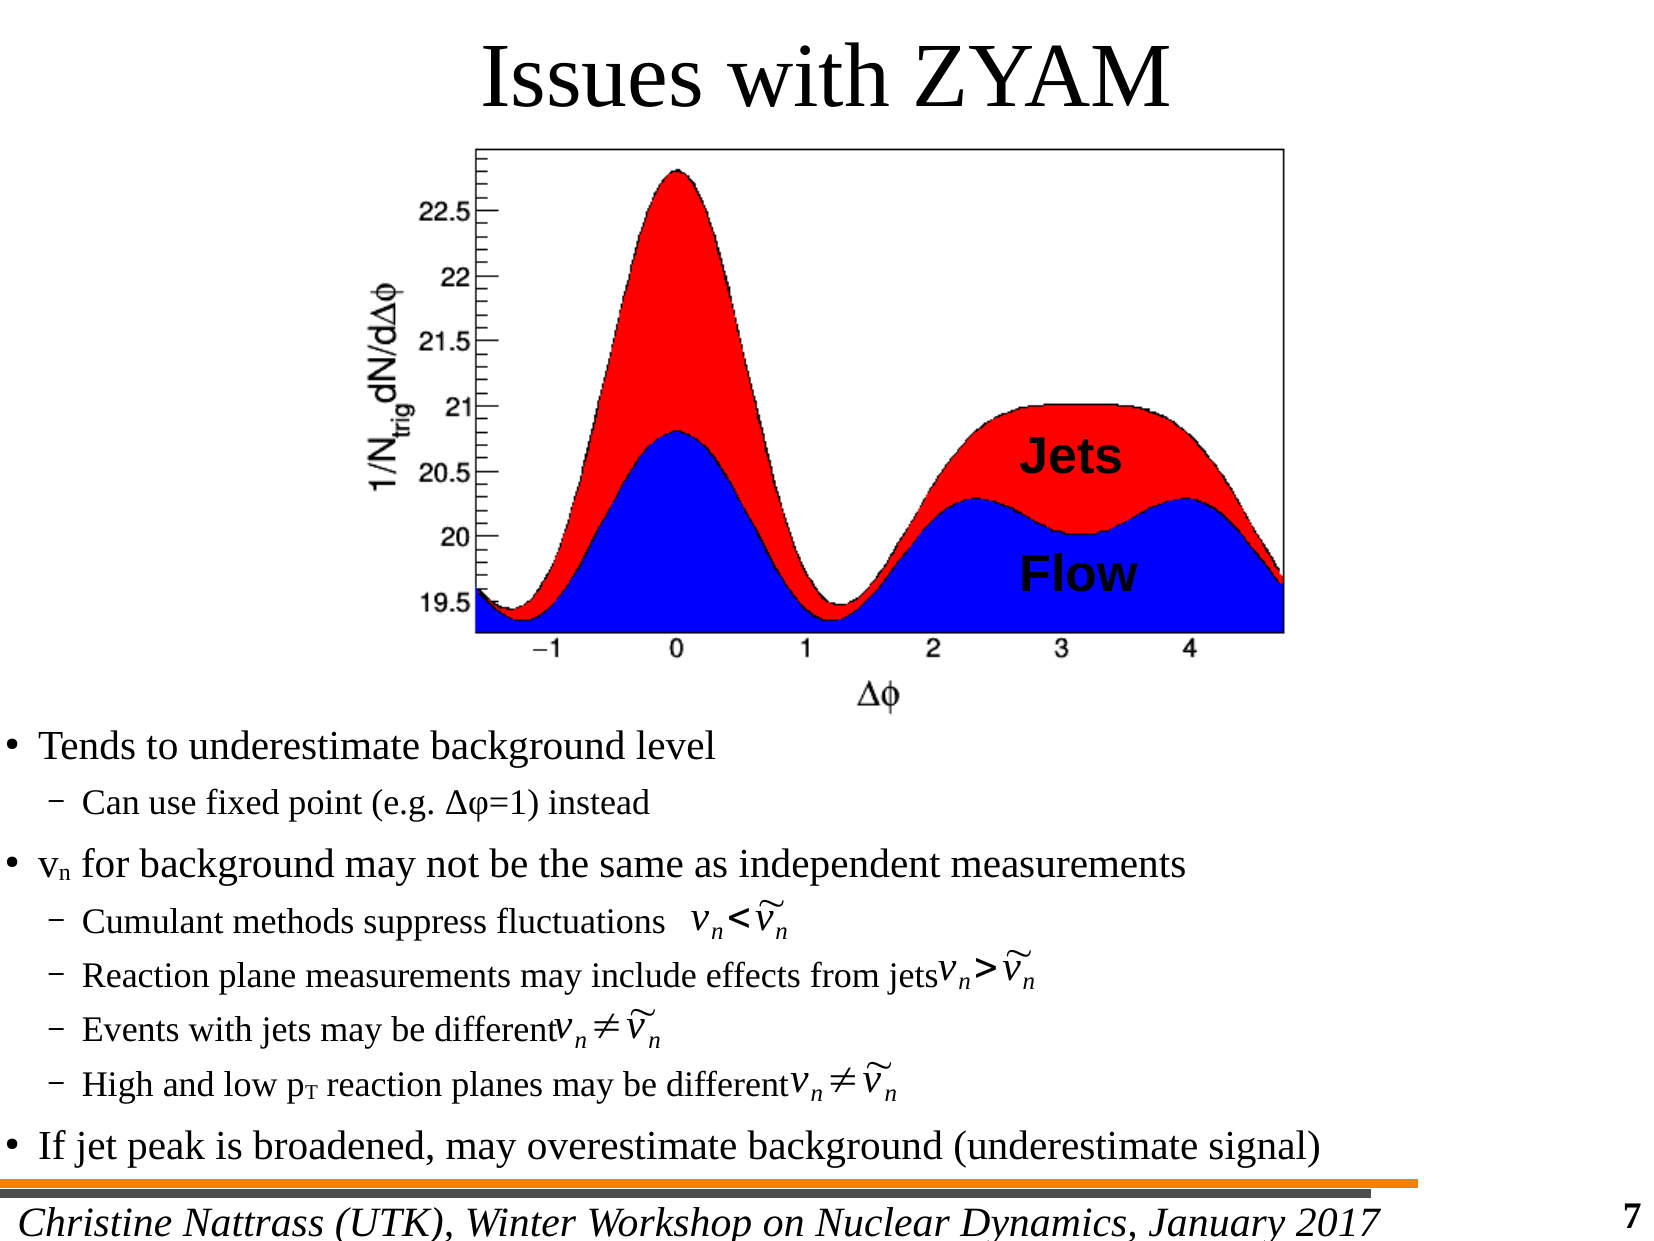

# Issues with ZYAM
Jets
Flow
Tends to underestimate background level
Can use fixed point (e.g. Δφ=1) instead
vn for background may not be the same as independent measurements
Cumulant methods suppress fluctuations
Reaction plane measurements may include effects from jets
Events with jets may be different
High and low pT reaction planes may be different
If jet peak is broadened, may overestimate background (underestimate signal)